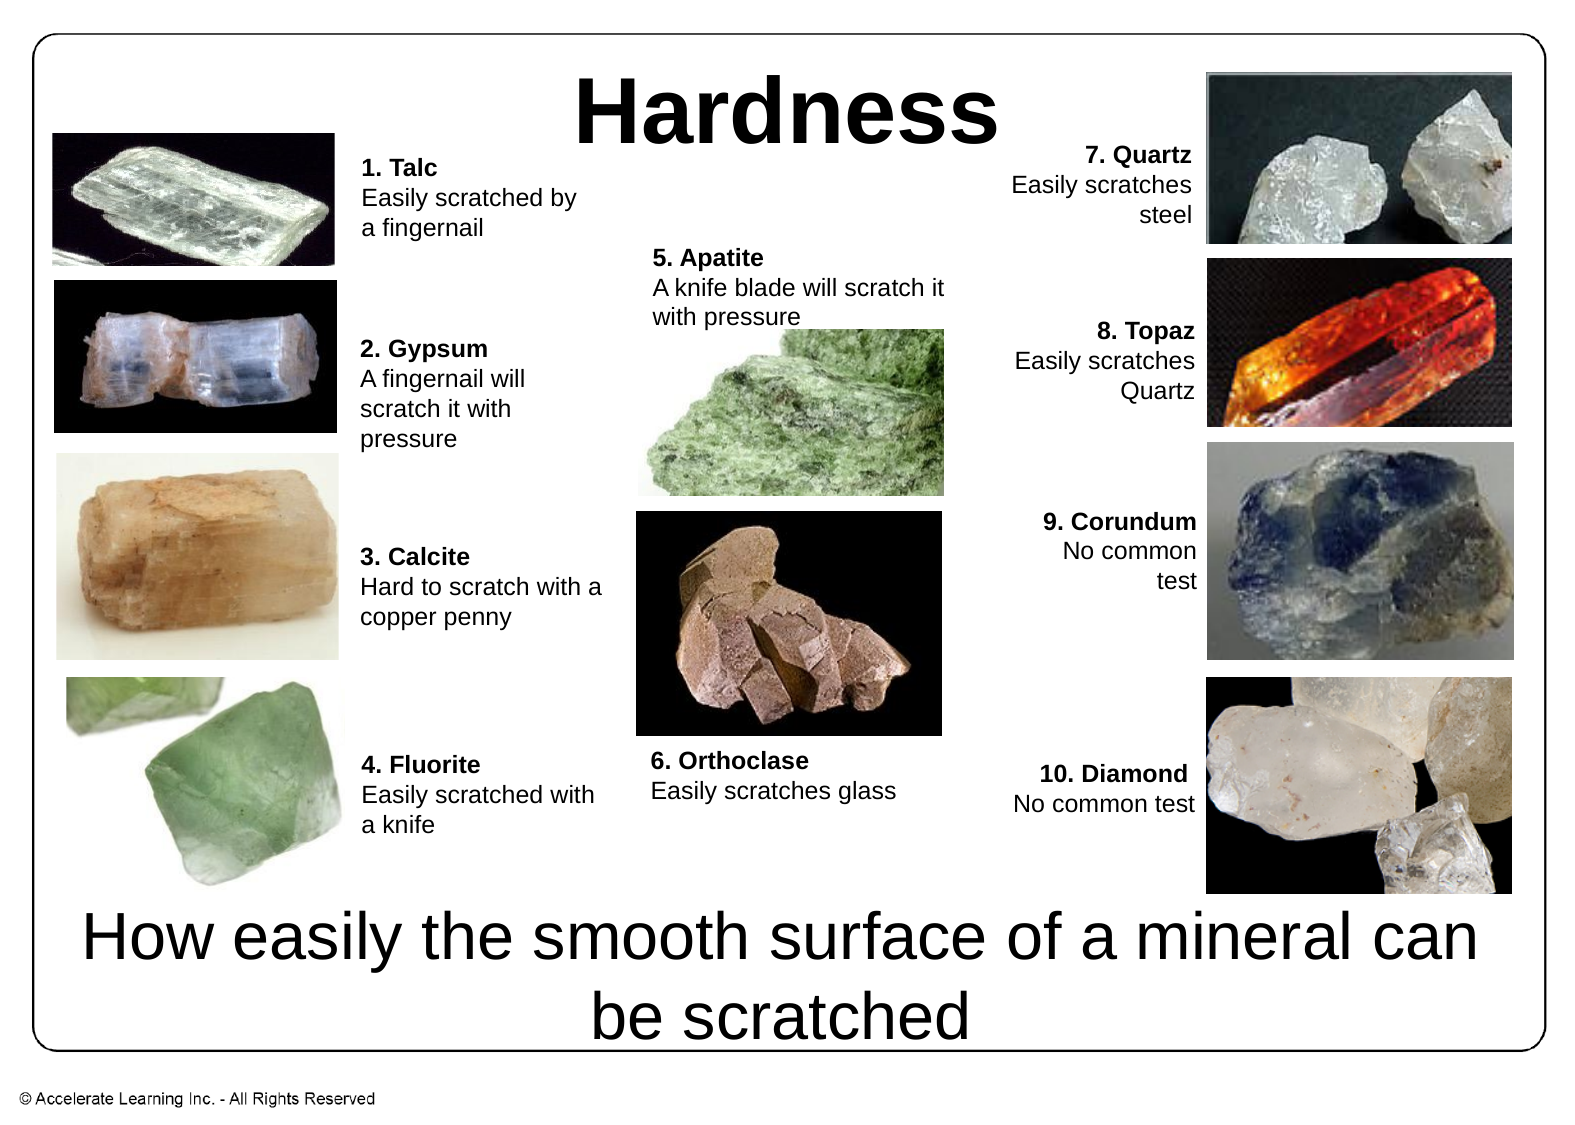

Hardness
7. Quartz
 Easily scratches
 steel
1. Talc
Easily scratched by a fingernail
5. Apatite
A knife blade will scratch it with pressure
8. Topaz
 Easily scratches
 Quartz
2. Gypsum
A fingernail will scratch it with pressure
9. Corundum
 No common
 test
3. Calcite
Hard to scratch with a copper penny
4. Fluorite
Easily scratched with a knife
10. Diamond
No common test
6. Orthoclase
Easily scratches glass
How easily the smooth surface of a mineral can be scratched